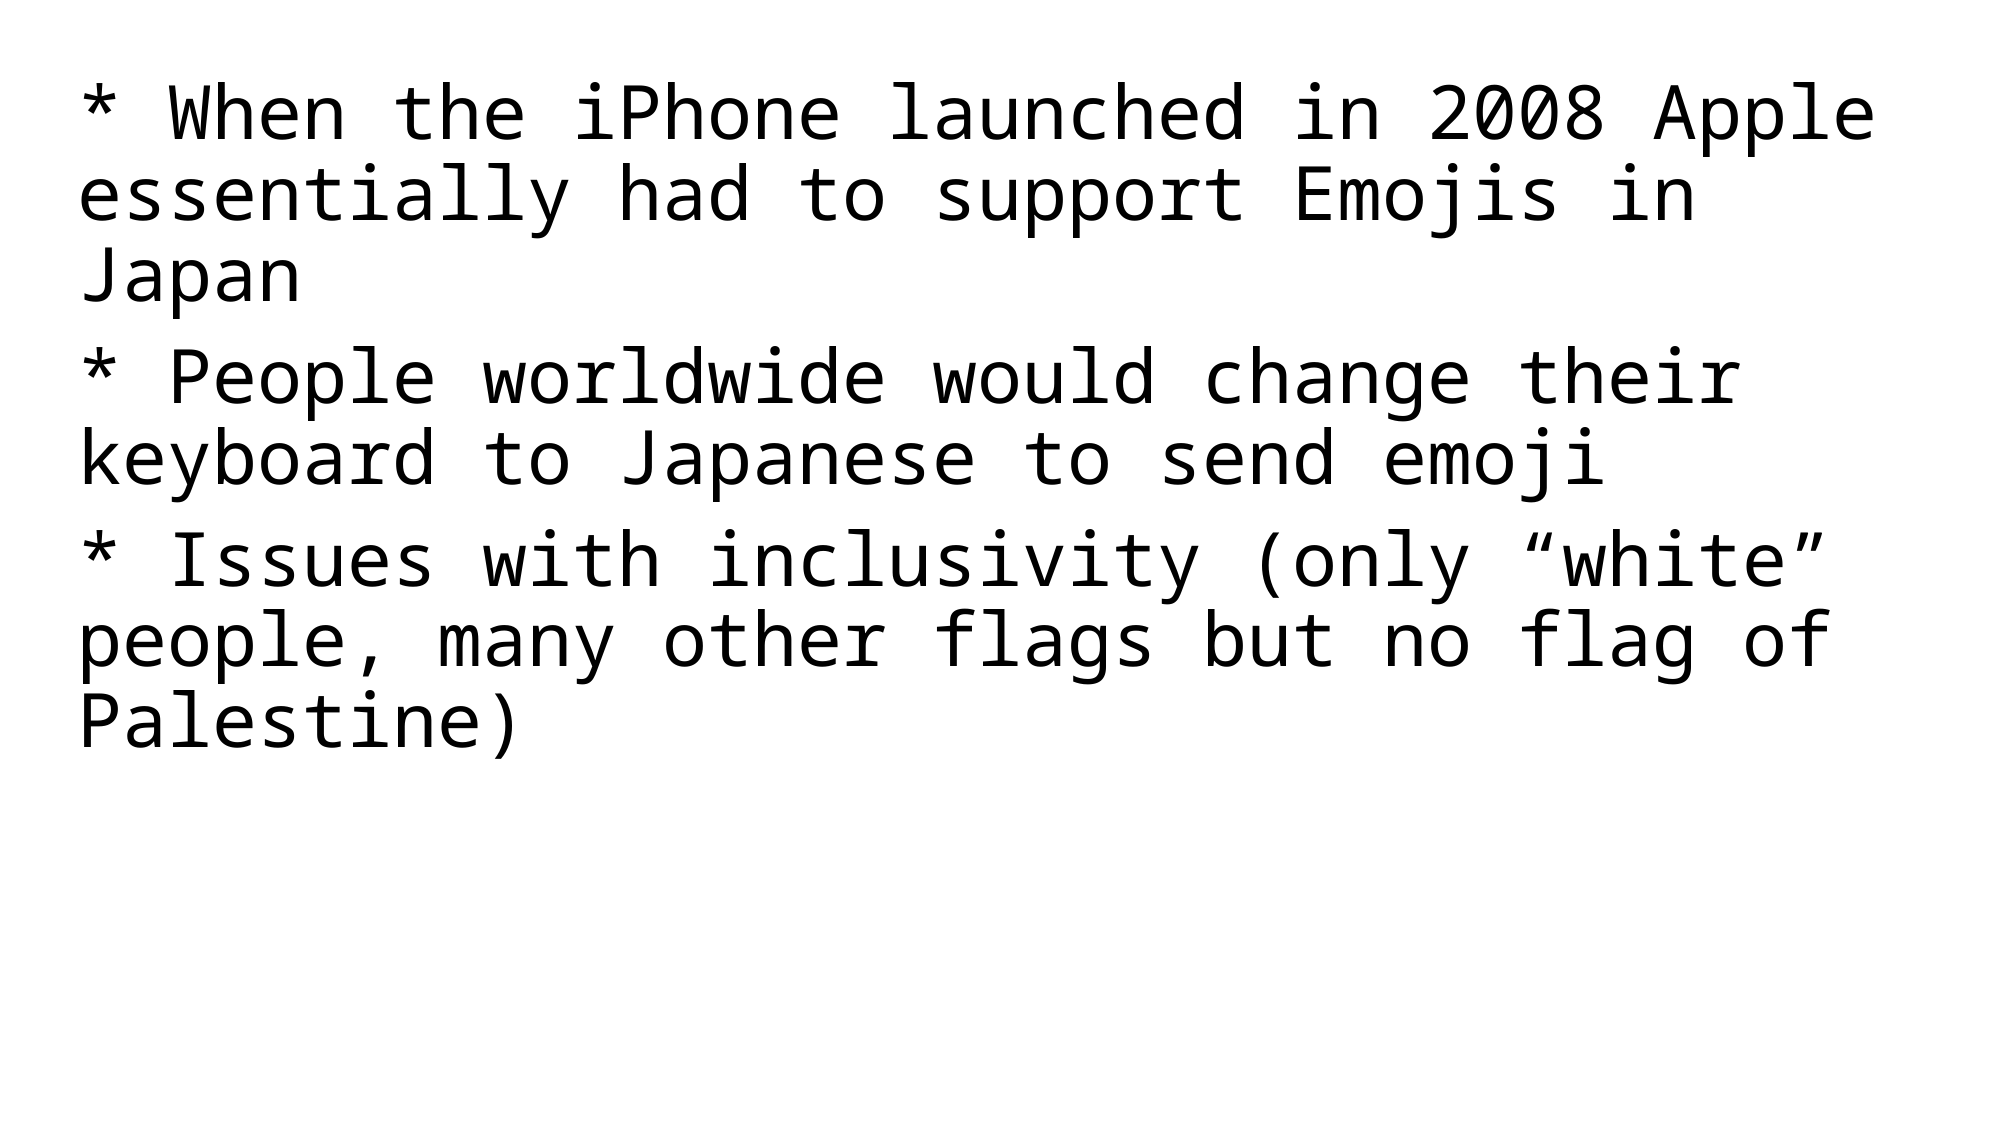

* When the iPhone launched in 2008 Apple essentially had to support Emojis in Japan
* People worldwide would change their keyboard to Japanese to send emoji
* Issues with inclusivity (only “white” people, many other flags but no flag of Palestine)